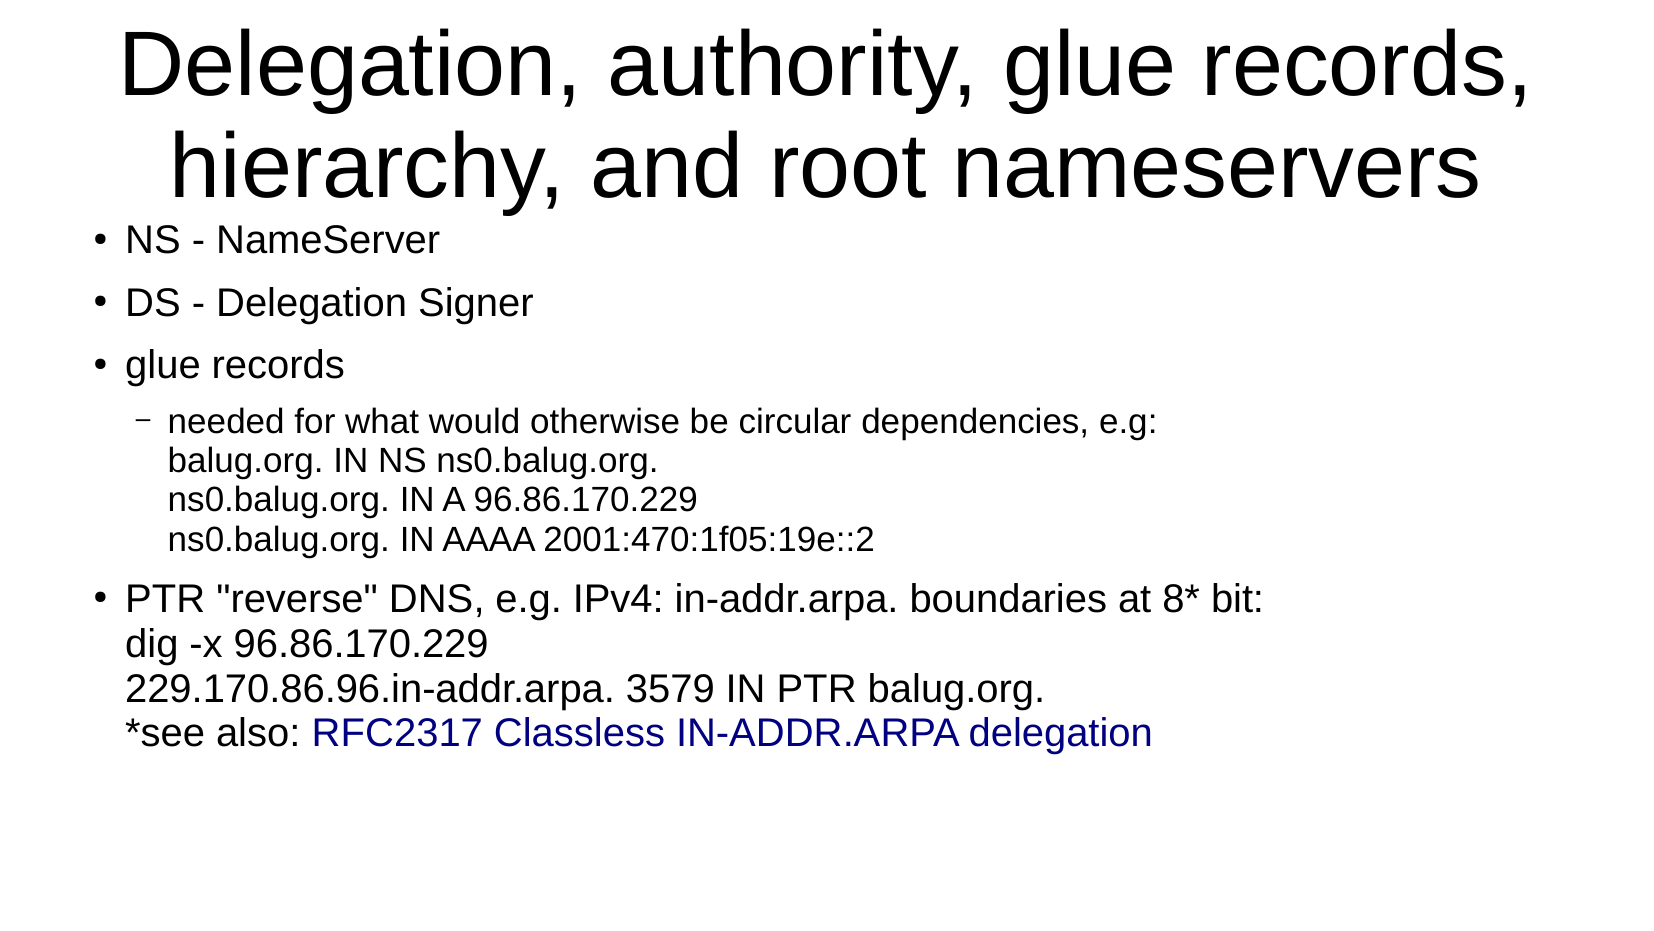

# Delegation, authority, glue records, hierarchy, and root nameservers
NS - NameServer
DS - Delegation Signer
glue records
needed for what would otherwise be circular dependencies, e.g:
balug.org. IN NS ns0.balug.org.
ns0.balug.org. IN A 96.86.170.229
ns0.balug.org. IN AAAA 2001:470:1f05:19e::2
PTR "reverse" DNS, e.g. IPv4: in-addr.arpa. boundaries at 8* bit:
dig -x 96.86.170.229
229.170.86.96.in-addr.arpa. 3579 IN PTR balug.org.
*see also: RFC2317 Classless IN-ADDR.ARPA delegation